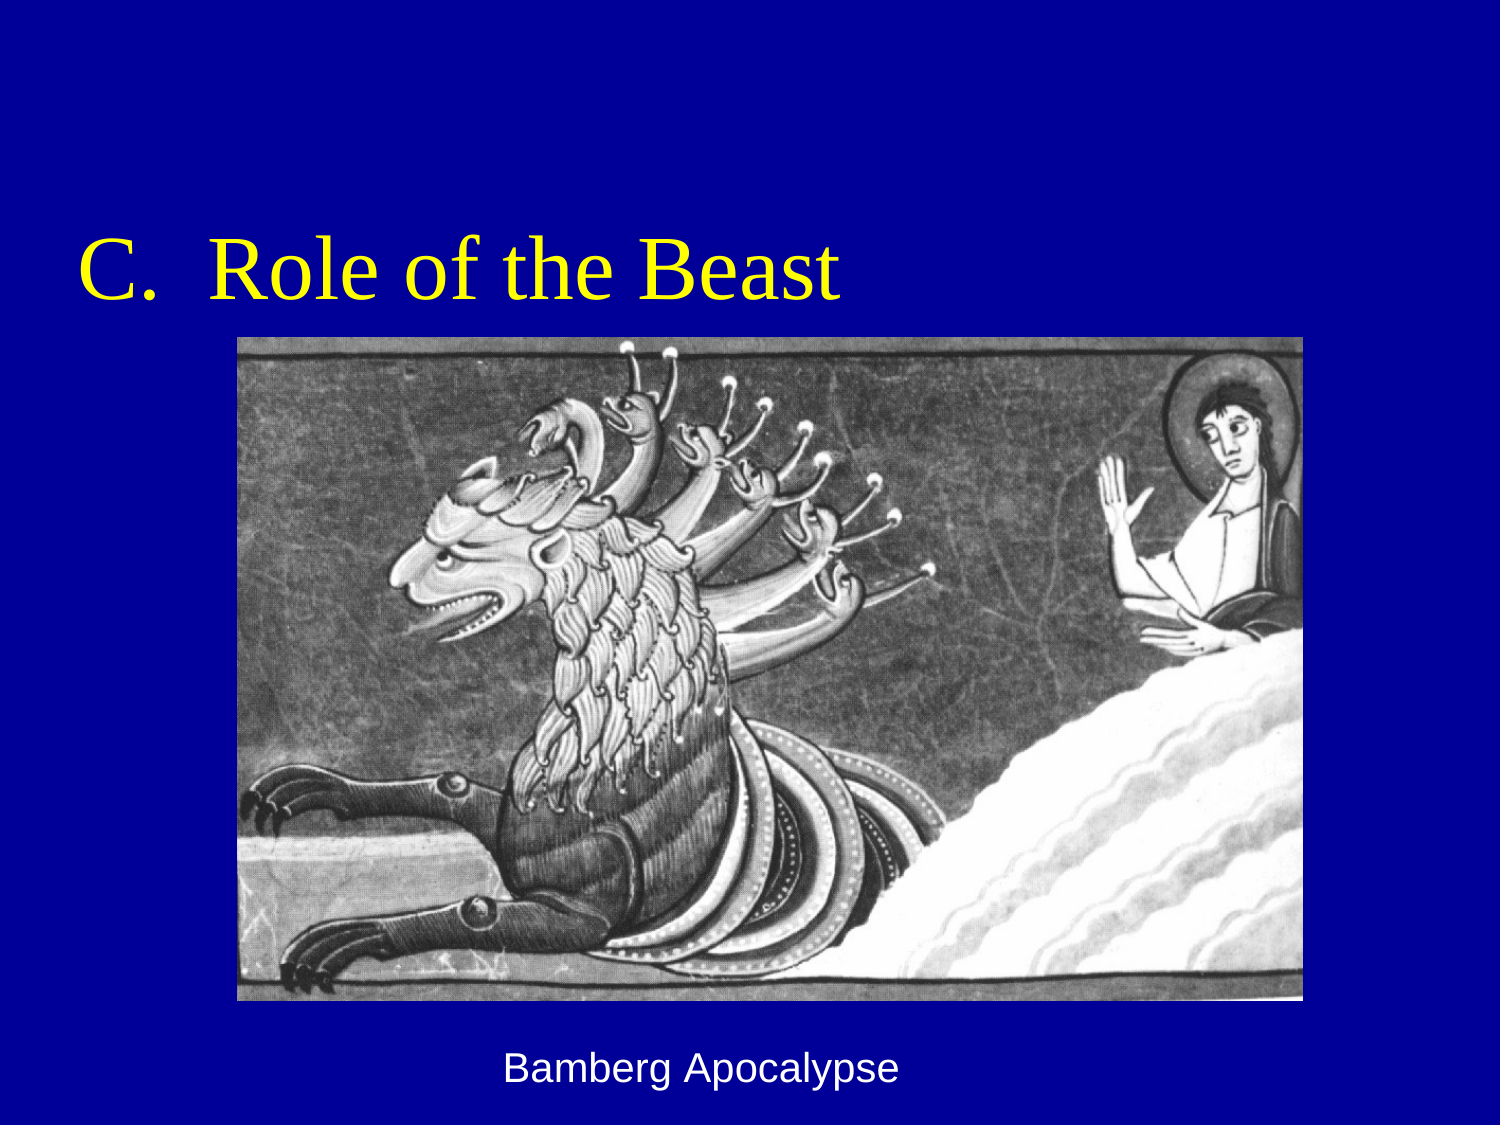

# C. Role of the Beast
Bamberg Apocalypse